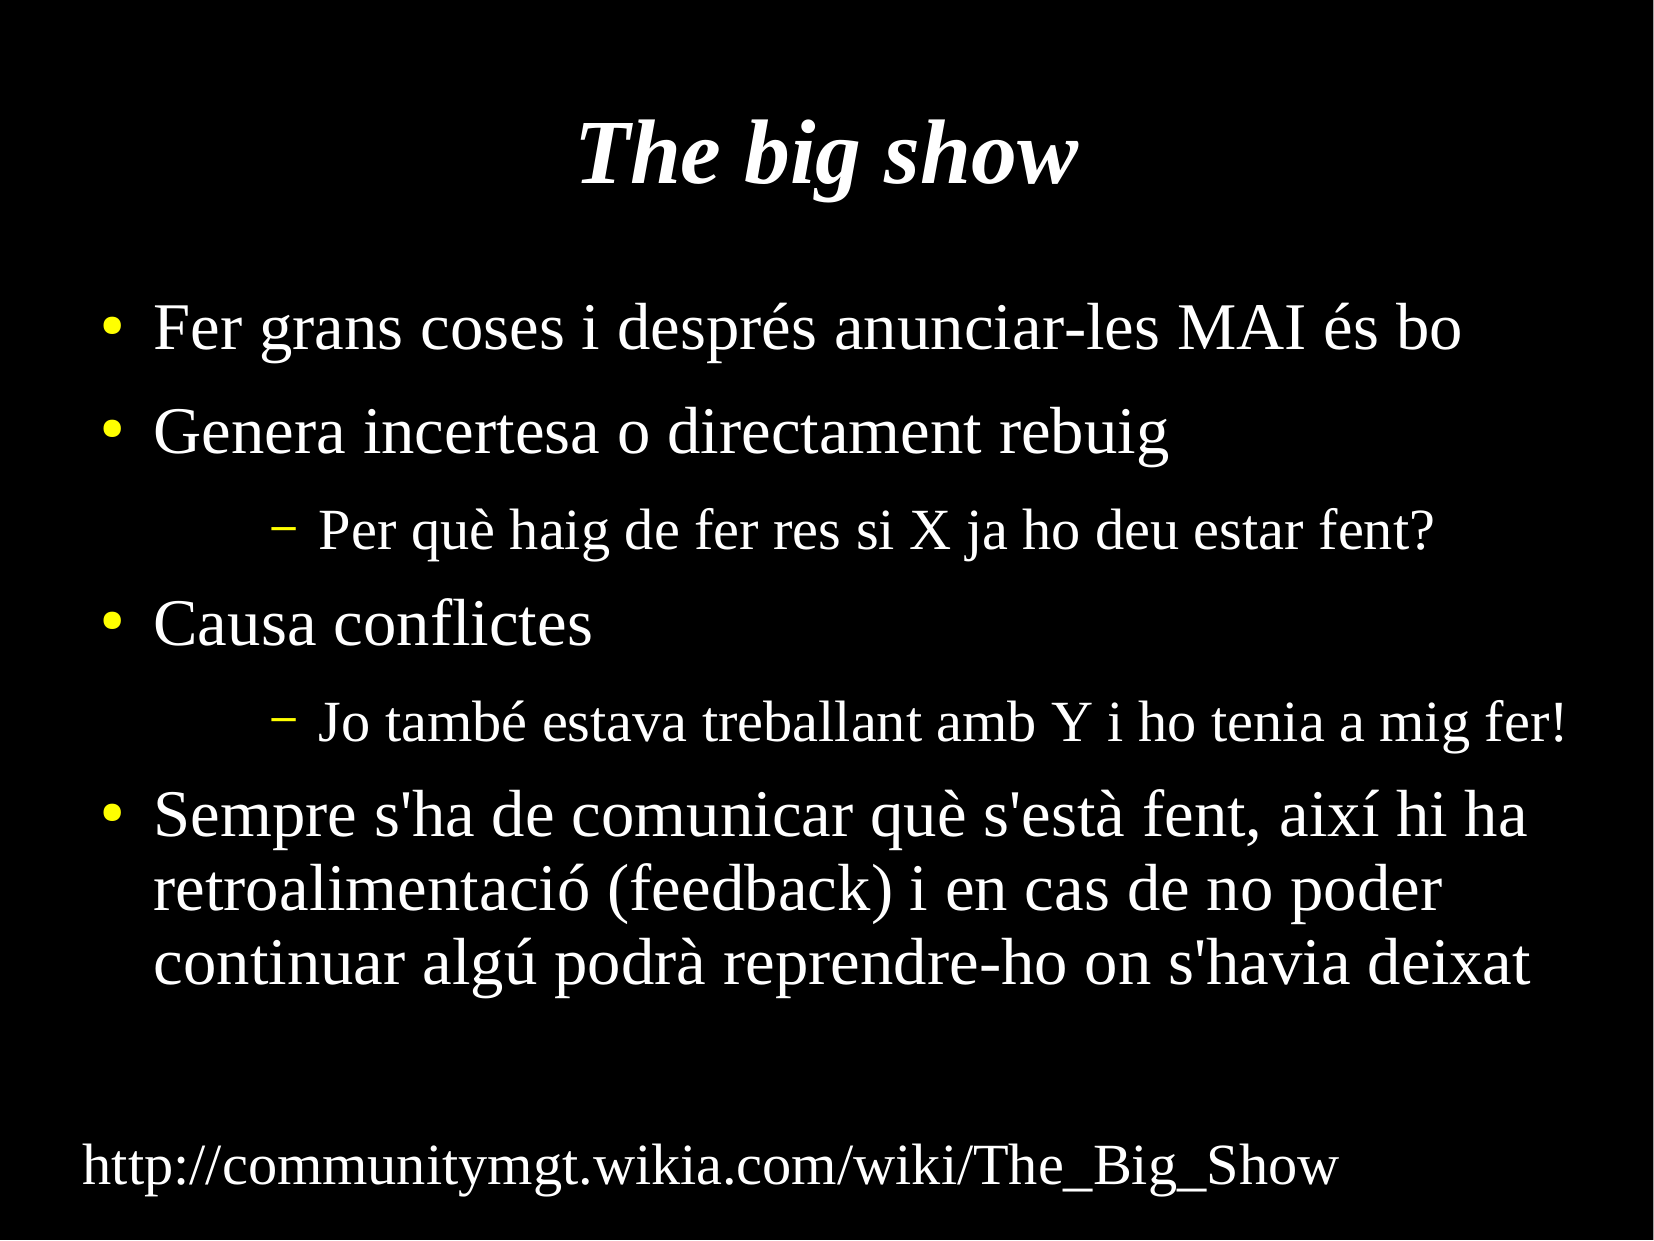

# The big show
Fer grans coses i després anunciar-les MAI és bo
Genera incertesa o directament rebuig
Per què haig de fer res si X ja ho deu estar fent?
Causa conflictes
Jo també estava treballant amb Y i ho tenia a mig fer!
Sempre s'ha de comunicar què s'està fent, així hi ha retroalimentació (feedback) i en cas de no poder continuar algú podrà reprendre-ho on s'havia deixat
http://communitymgt.wikia.com/wiki/The_Big_Show